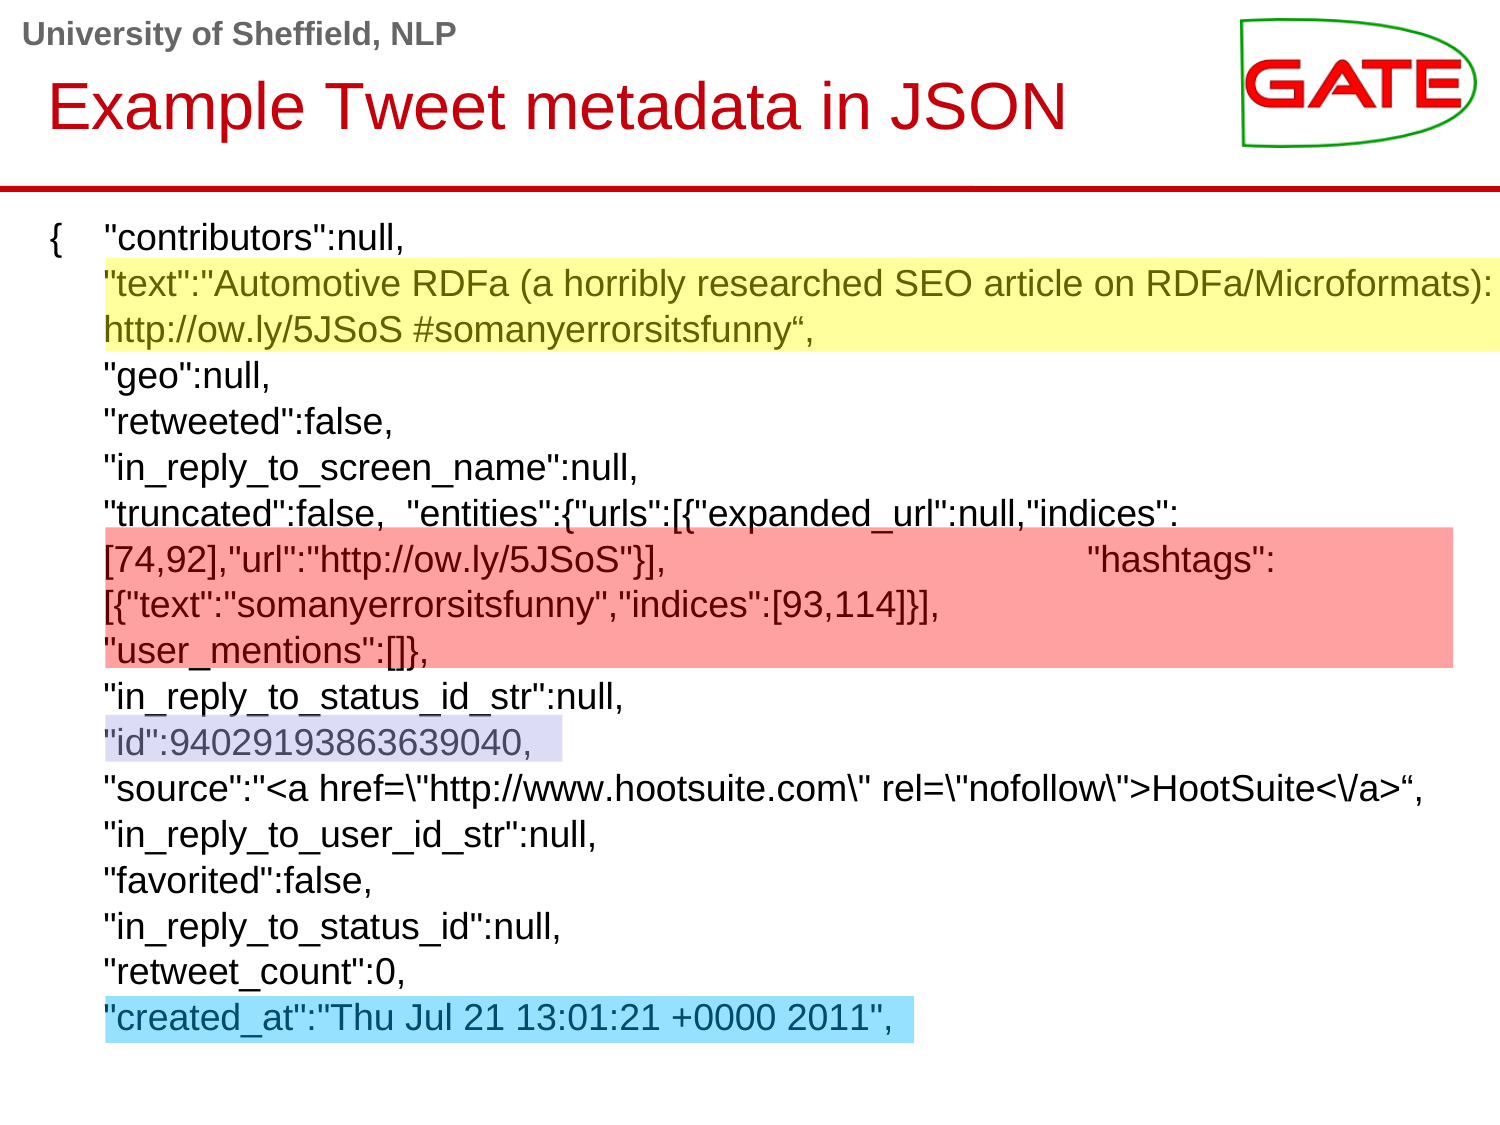

Example Tweet metadata in JSON
{ "contributors":null,
"text":"Automotive RDFa (a horribly researched SEO article on RDFa/Microformats): http://ow.ly/5JSoS #somanyerrorsitsfunny“,
"geo":null,
"retweeted":false,
"in_reply_to_screen_name":null,
"truncated":false, "entities":{"urls":[{"expanded_url":null,"indices":[74,92],"url":"http://ow.ly/5JSoS"}], 		 "hashtags":[{"text":"somanyerrorsitsfunny","indices":[93,114]}], 			 "user_mentions":[]},
"in_reply_to_status_id_str":null,
"id":94029193863639040,
"source":"<a href=\"http://www.hootsuite.com\" rel=\"nofollow\">HootSuite<\/a>“, "in_reply_to_user_id_str":null,
"favorited":false,
"in_reply_to_status_id":null,
"retweet_count":0,
"created_at":"Thu Jul 21 13:01:21 +0000 2011",